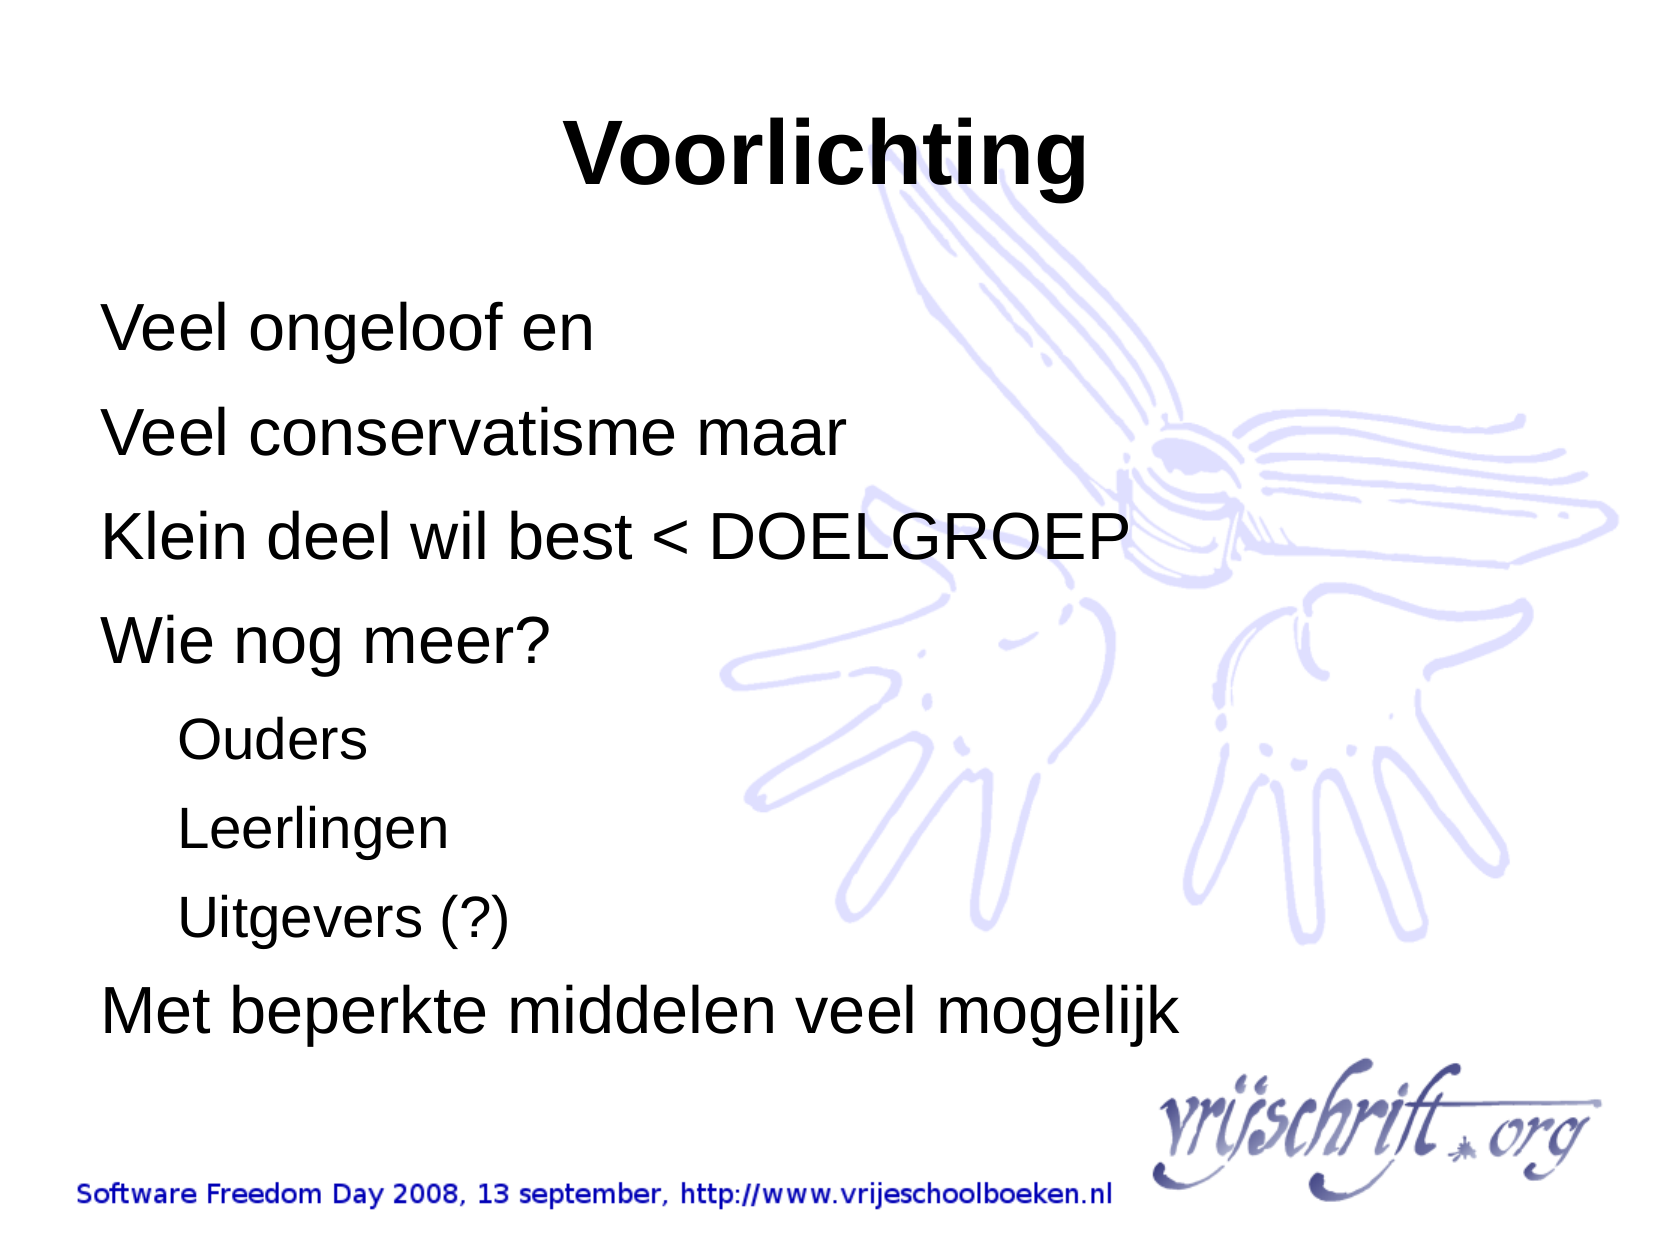

# Voorlichting
Veel ongeloof en
Veel conservatisme maar
Klein deel wil best < DOELGROEP
Wie nog meer?
Ouders
Leerlingen
Uitgevers (?)
Met beperkte middelen veel mogelijk